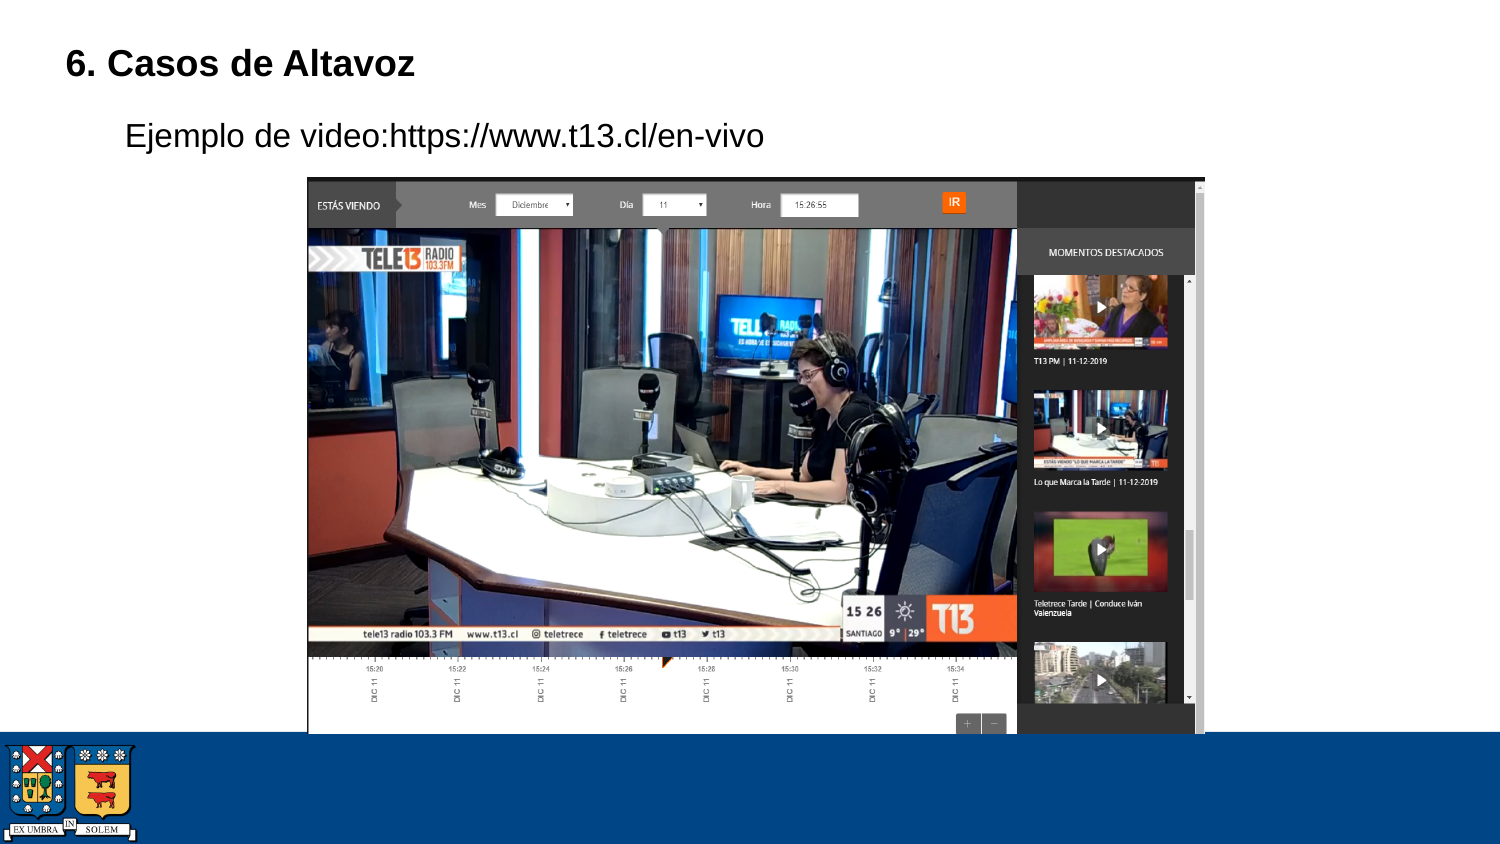

6. Casos de Altavoz
Ejemplo de video:https://www.t13.cl/en-vivo